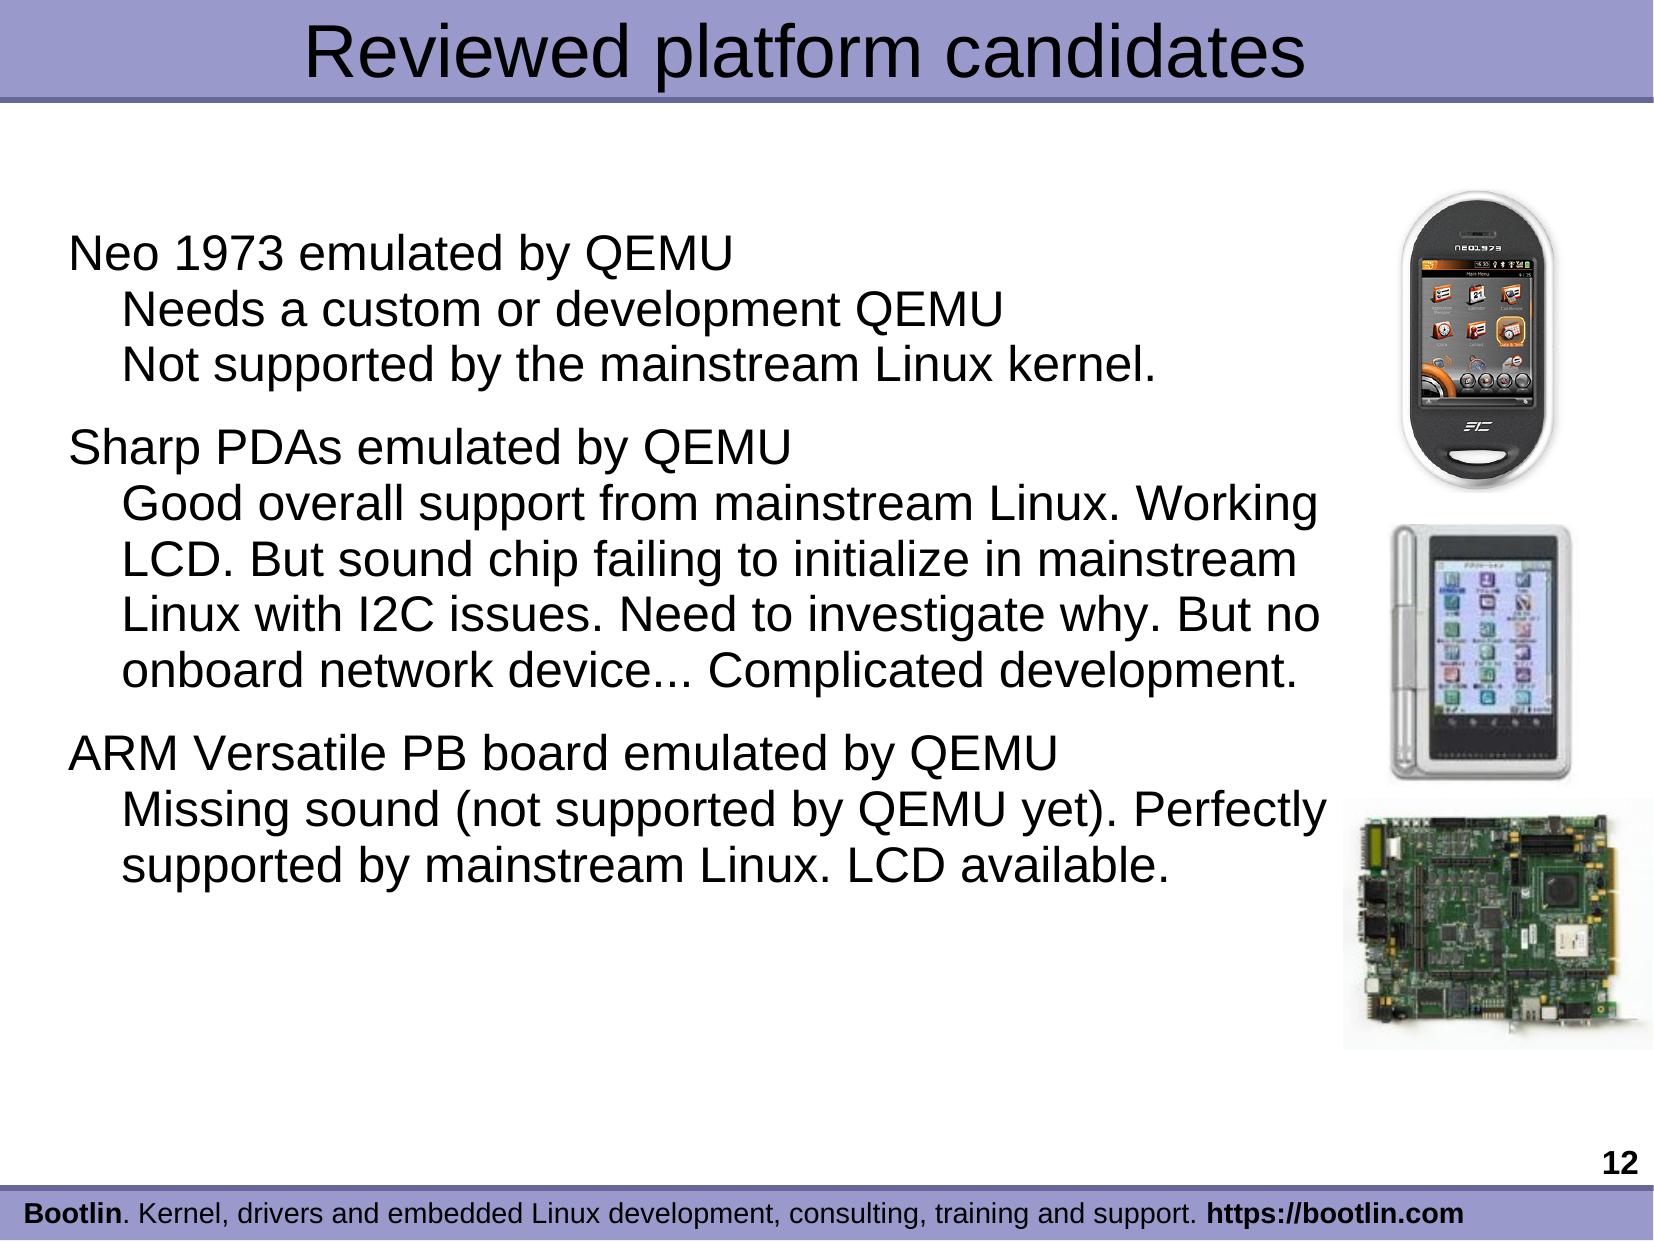

# Reviewed platform candidates
Neo 1973 emulated by QEMU
Needs a custom or development QEMU
Not supported by the mainstream Linux kernel.
Sharp PDAs emulated by QEMU
Good overall support from mainstream Linux. Working LCD. But sound chip failing to initialize in mainstream Linux with I2C issues. Need to investigate why. But no onboard network device... Complicated development.
ARM Versatile PB board emulated by QEMU
Missing sound (not supported by QEMU yet). Perfectly supported by mainstream Linux. LCD available.